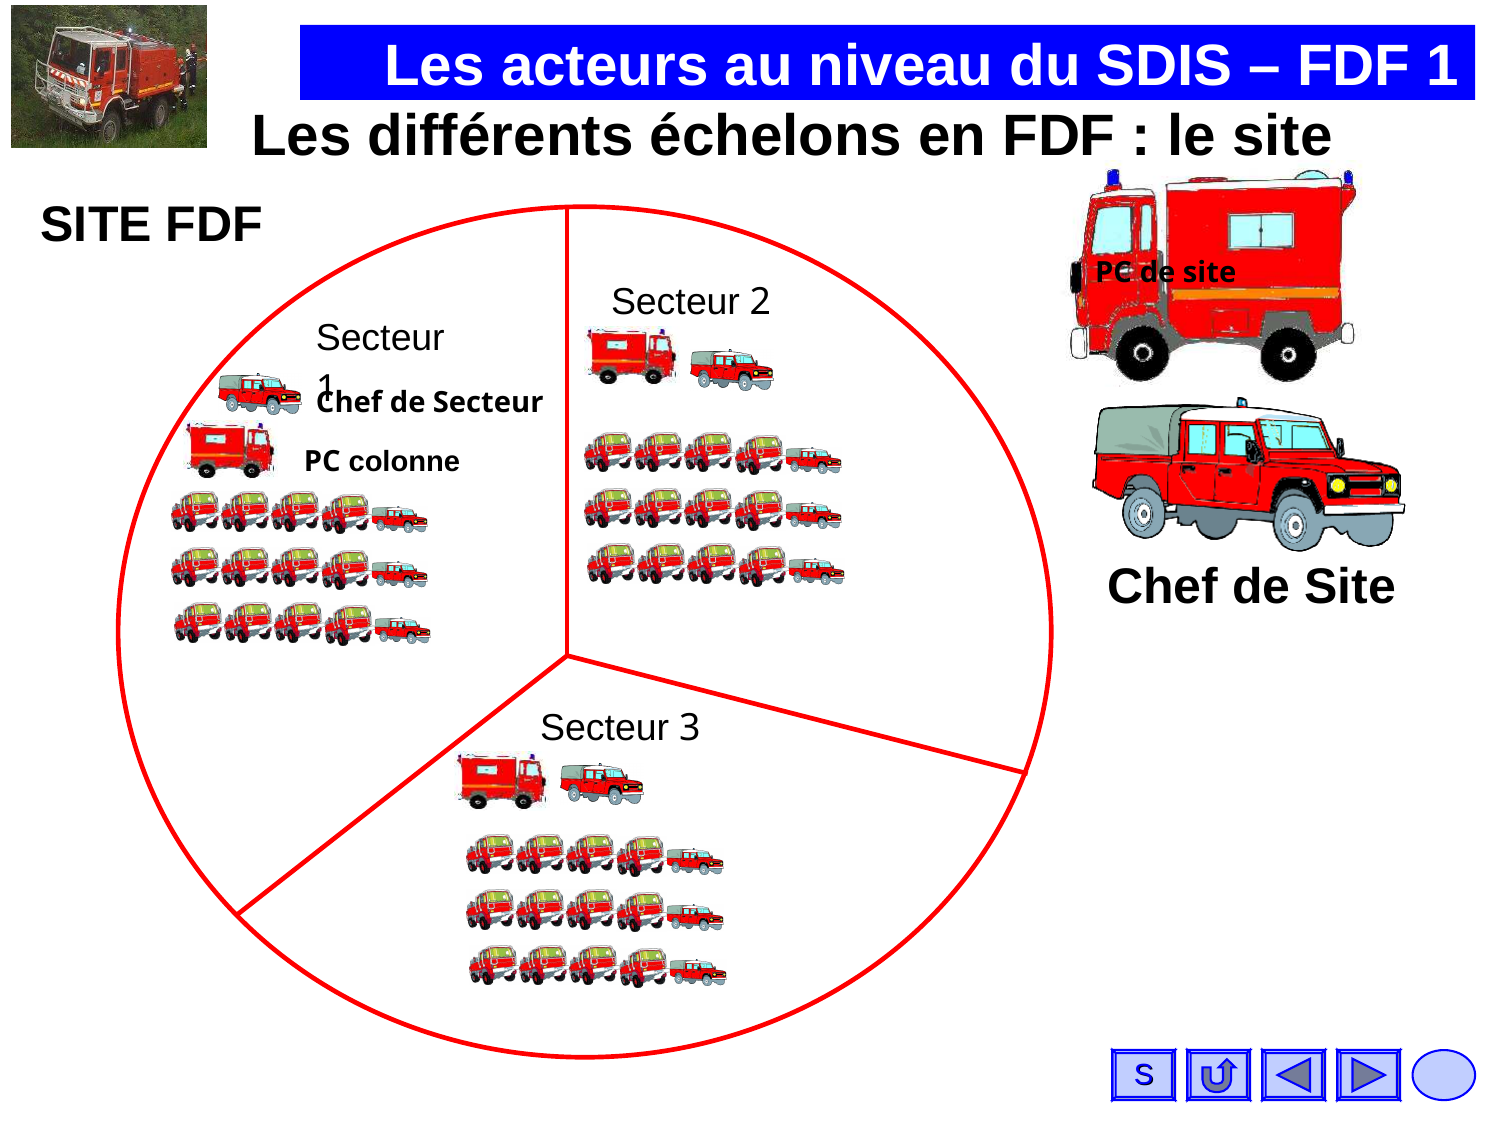

Les acteurs au niveau du SDIS – FDF 1
Les différents échelons en FDF : le site
PC de site
SITE FDF
Secteur 2
Secteur 1
Chef de Secteur
PC colonne
Chef de Site
Secteur 3